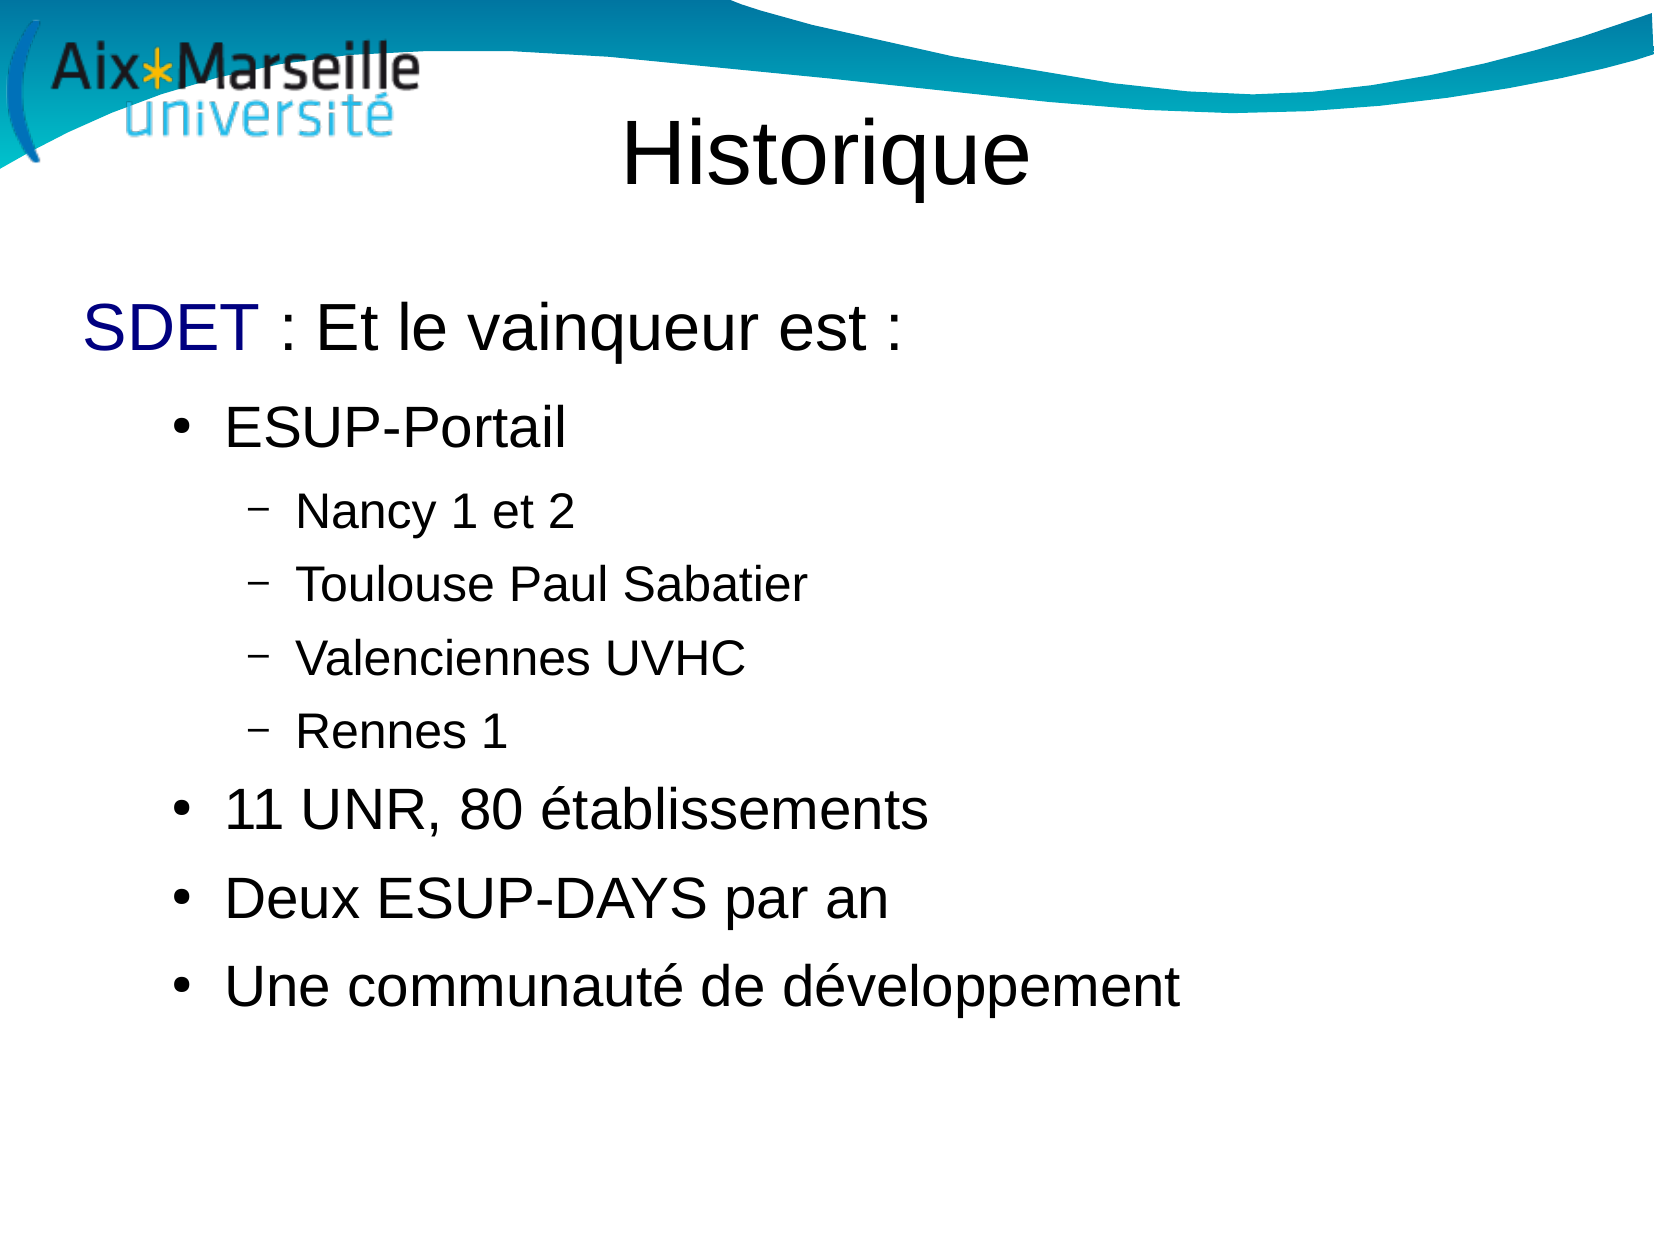

# Historique
SDET : Et le vainqueur est :
ESUP-Portail
Nancy 1 et 2
Toulouse Paul Sabatier
Valenciennes UVHC
Rennes 1
11 UNR, 80 établissements
Deux ESUP-DAYS par an
Une communauté de développement